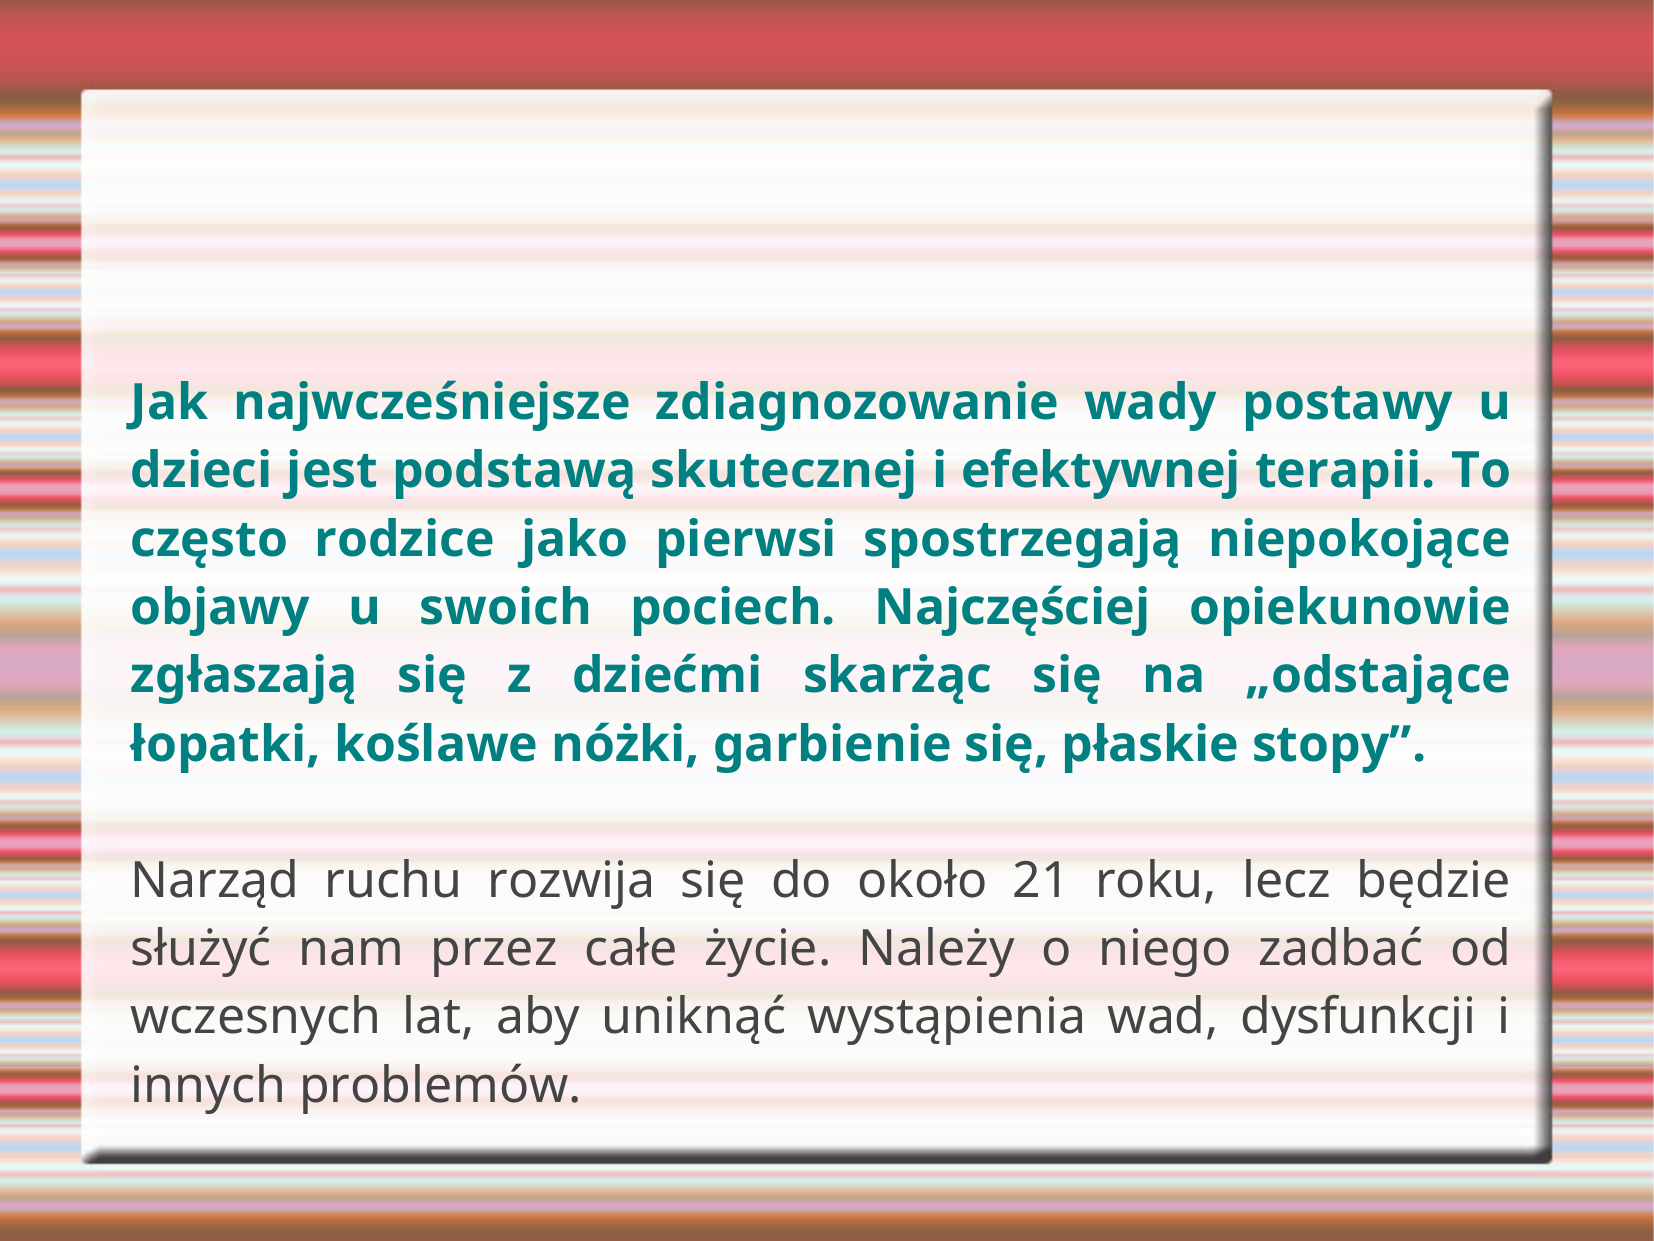

#
Jak najwcześniejsze zdiagnozowanie wady postawy u dzieci jest podstawą skutecznej i efektywnej terapii. To często rodzice jako pierwsi spostrzegają niepokojące objawy u swoich pociech. Najczęściej opiekunowie zgłaszają się z dziećmi skarżąc się na „odstające łopatki, koślawe nóżki, garbienie się, płaskie stopy”.
Narząd ruchu rozwija się do około 21 roku, lecz będzie służyć nam przez całe życie. Należy o niego zadbać od wczesnych lat, aby uniknąć wystąpienia wad, dysfunkcji i innych problemów.